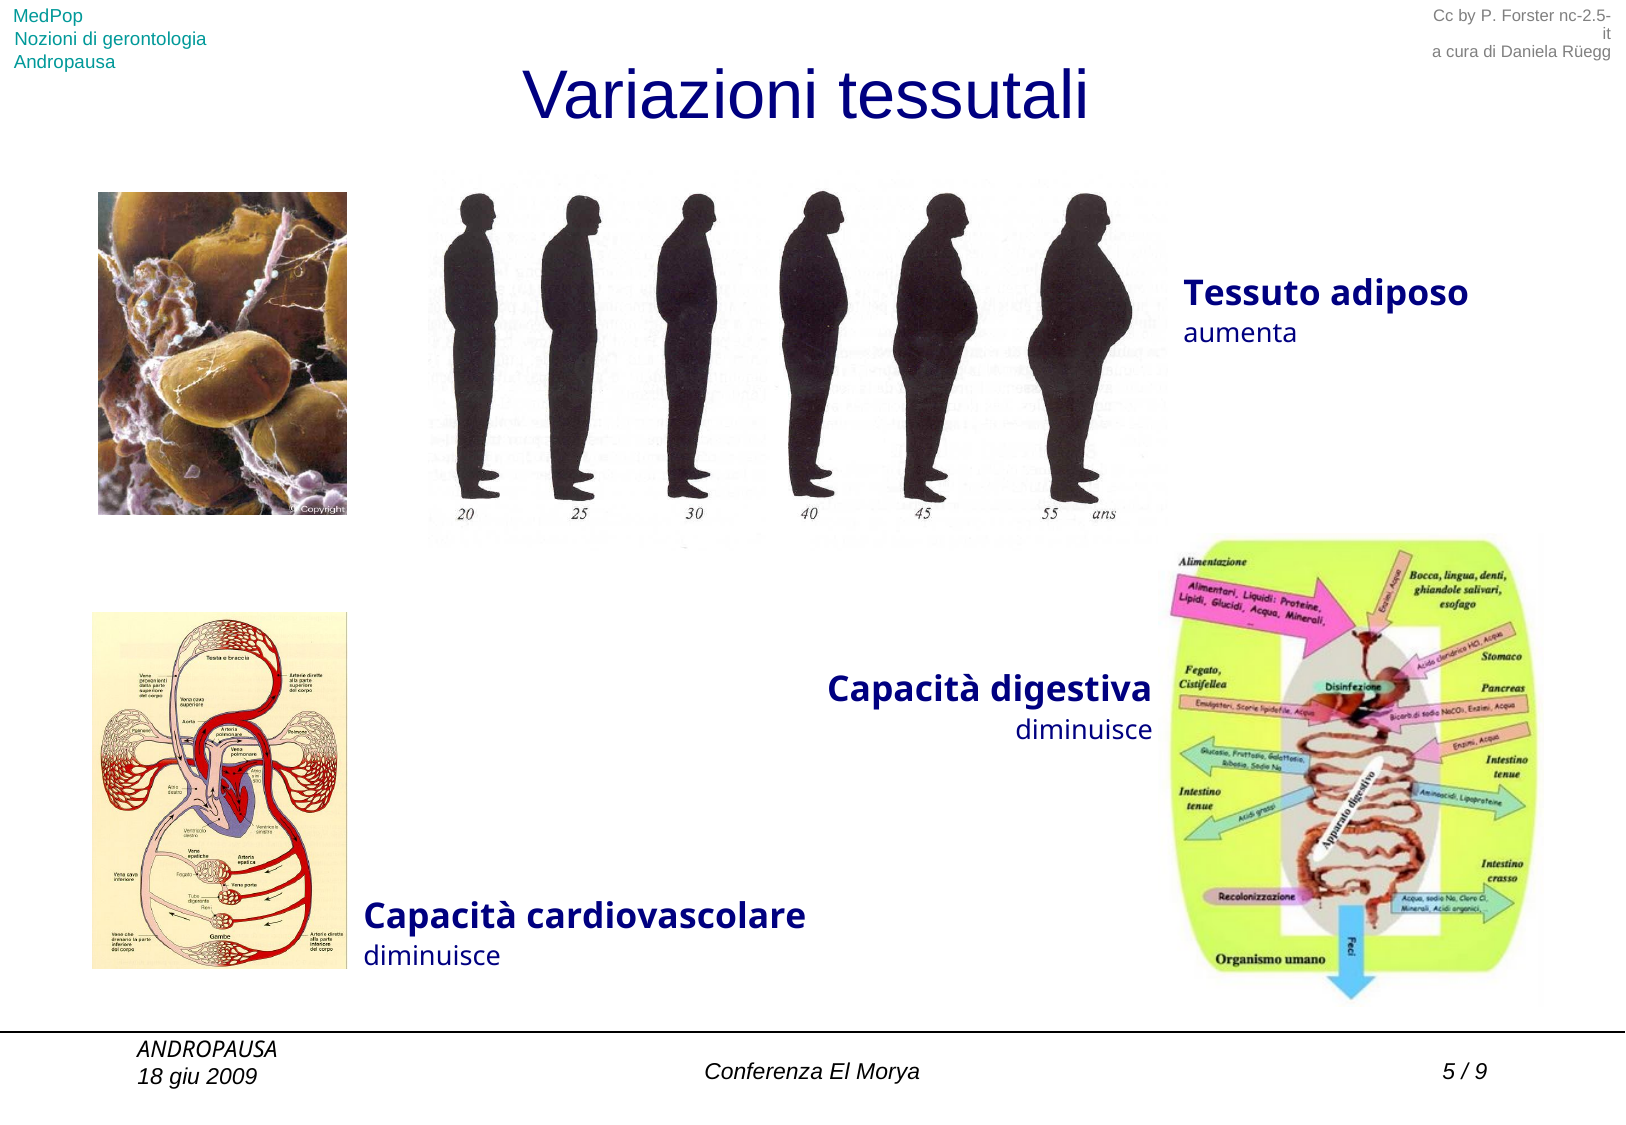

Nozioni di gerontologia
Andropausa
# Variazioni tessutali
Tessuto adiposo
aumenta
Capacità digestiva
diminuisce
Capacità cardiovascolare
diminuisce
ANDROPAUSA
18 giu 2009
Conferenza El Morya